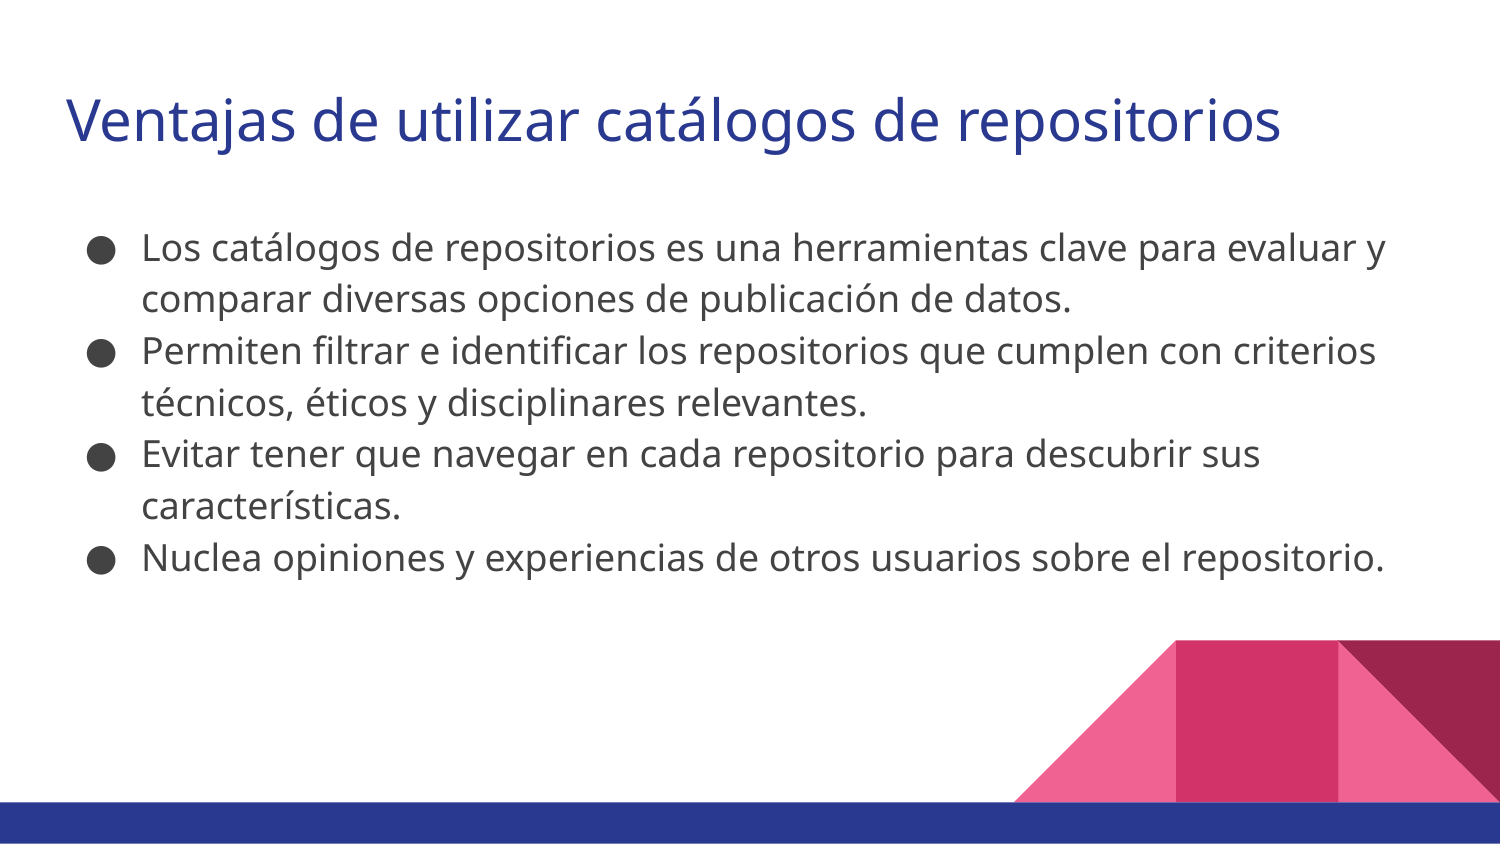

# Ventajas de utilizar catálogos de repositorios
Los catálogos de repositorios es una herramientas clave para evaluar y comparar diversas opciones de publicación de datos.
Permiten filtrar e identificar los repositorios que cumplen con criterios técnicos, éticos y disciplinares relevantes.
Evitar tener que navegar en cada repositorio para descubrir sus características.
Nuclea opiniones y experiencias de otros usuarios sobre el repositorio.